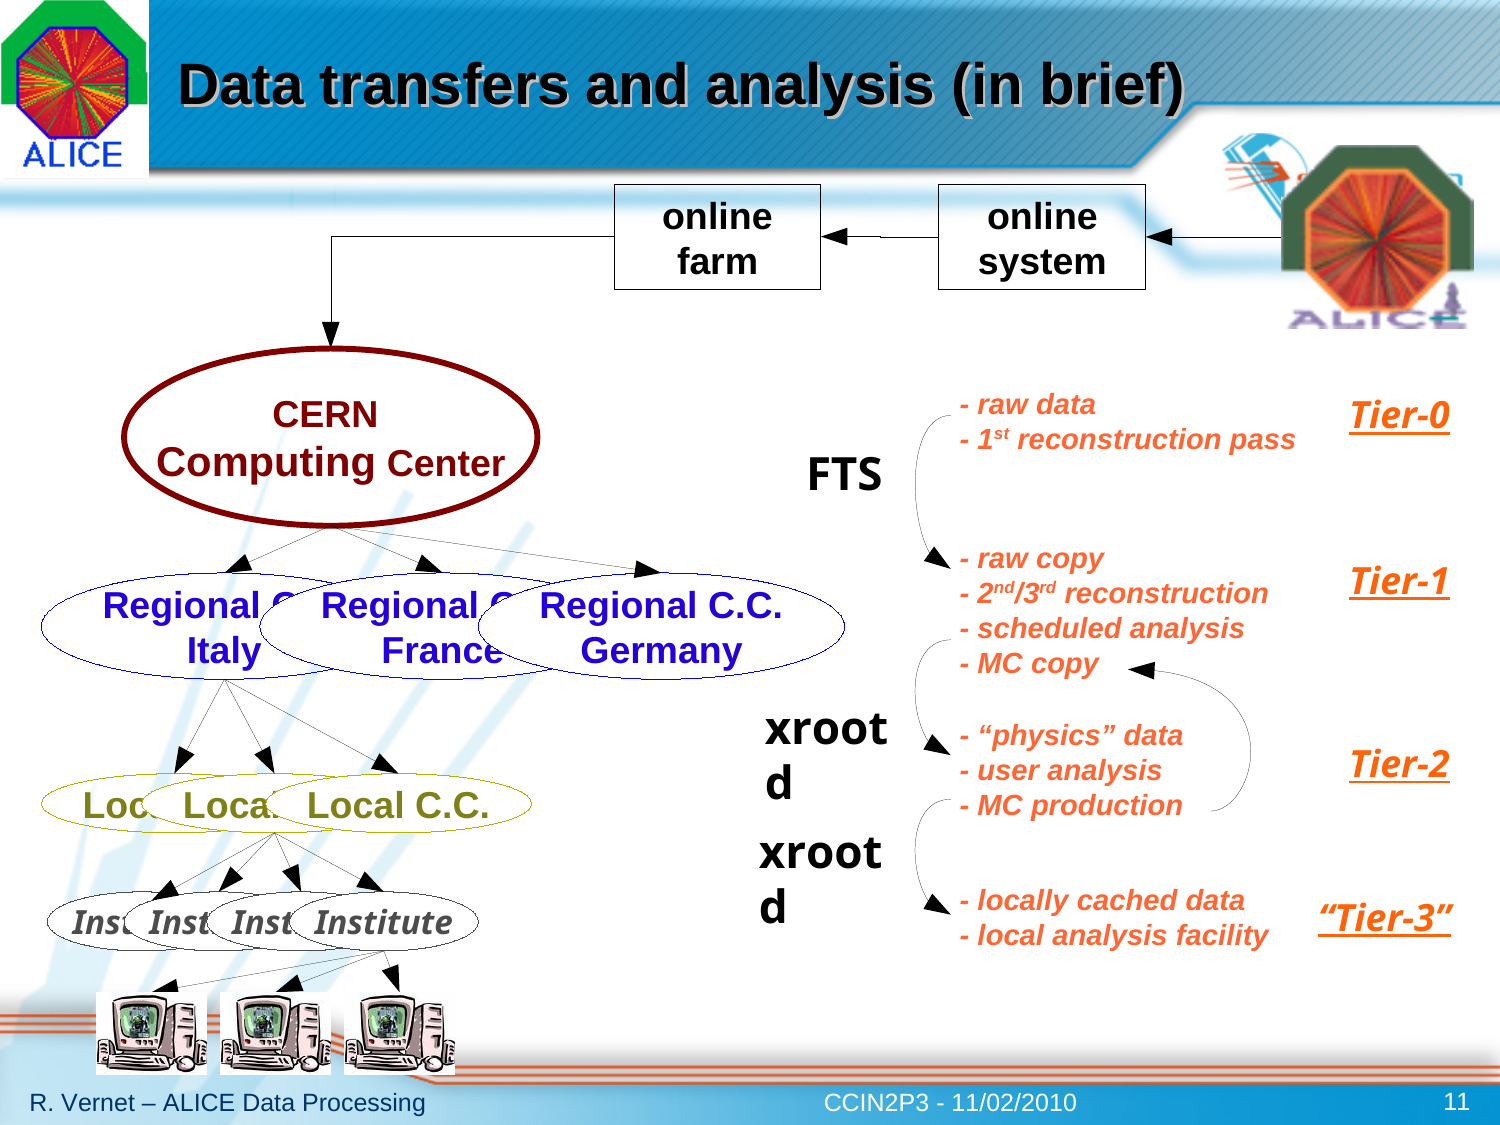

# Data transfers and analysis (in brief)
online
farm
online
system
CERN
Computing Center
Regional C.C.
Italy
Regional C.C.
France
Regional C.C.
Germany
Local C.C.
Local C.C.
Local C.C.
Institute
Institute
Institute
Institute
- raw data
- 1st reconstruction pass
Tier-0
- raw copy
- 2nd/3rd reconstruction
- scheduled analysis
- MC copy
Tier-1
- “physics” data
- user analysis
- MC production
Tier-2
- locally cached data
- local analysis facility
“Tier-3”
FTS
xrootd
xrootd
11
R. Vernet